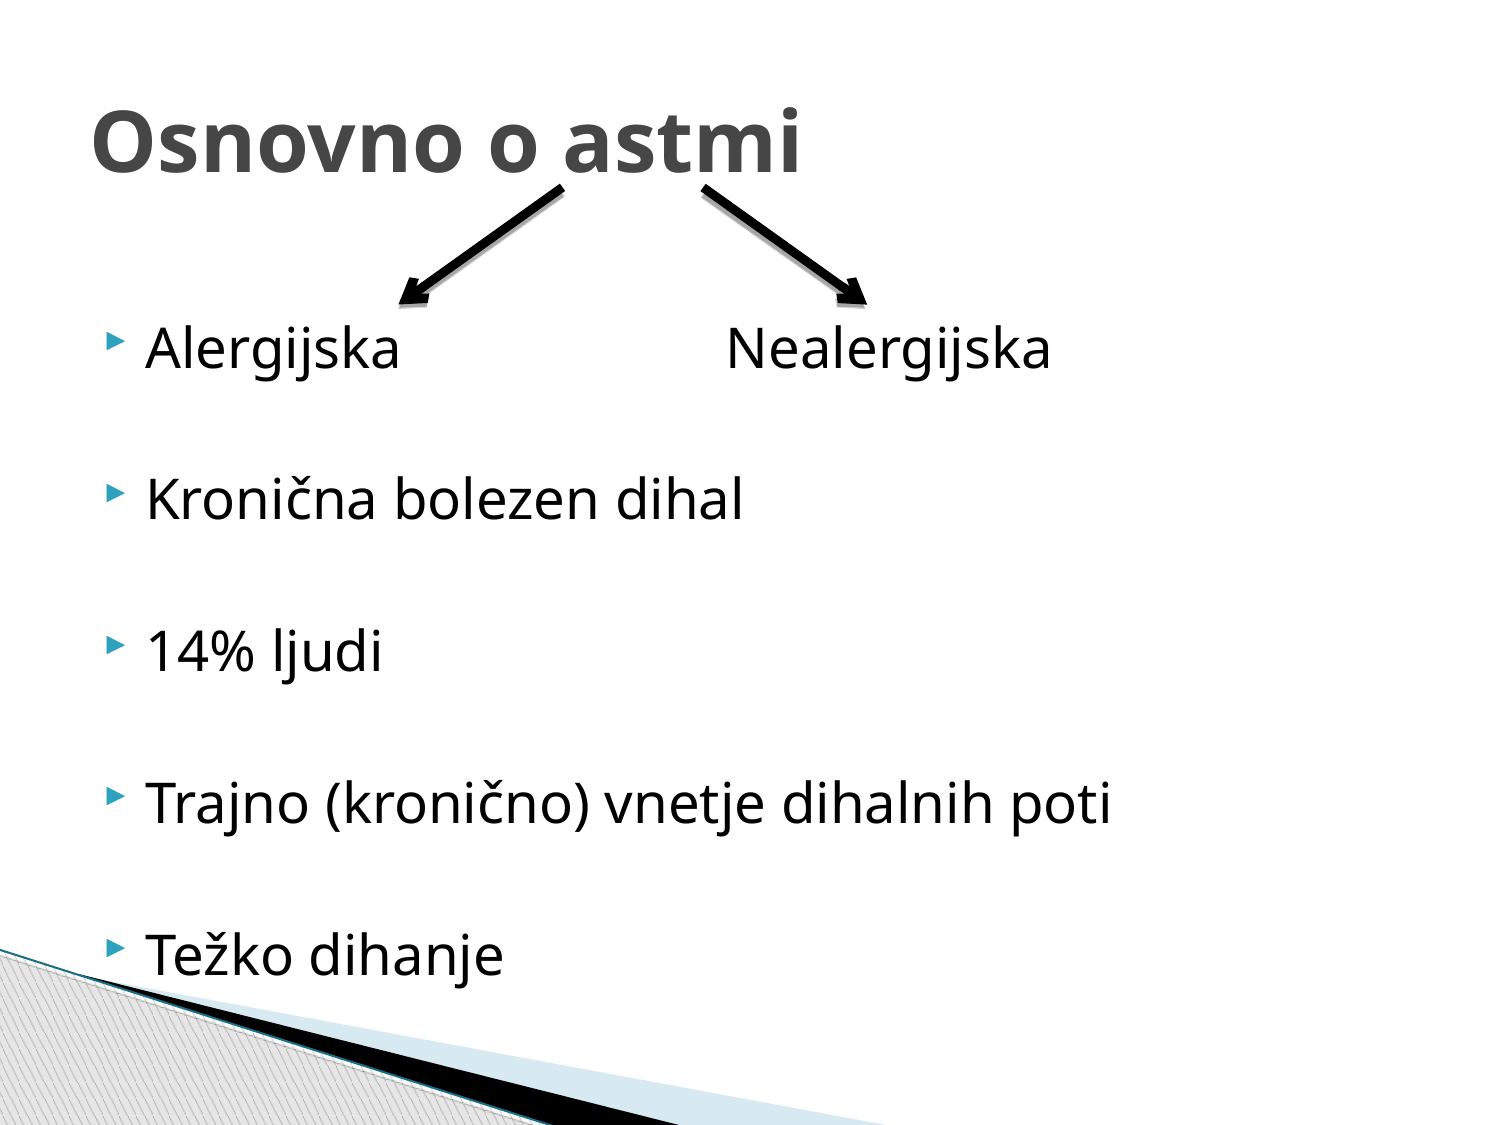

Osnovno o astmi
# Alergijska Nealergijska
Kronična bolezen dihal
14% ljudi
Trajno (kronično) vnetje dihalnih poti
Težko dihanje